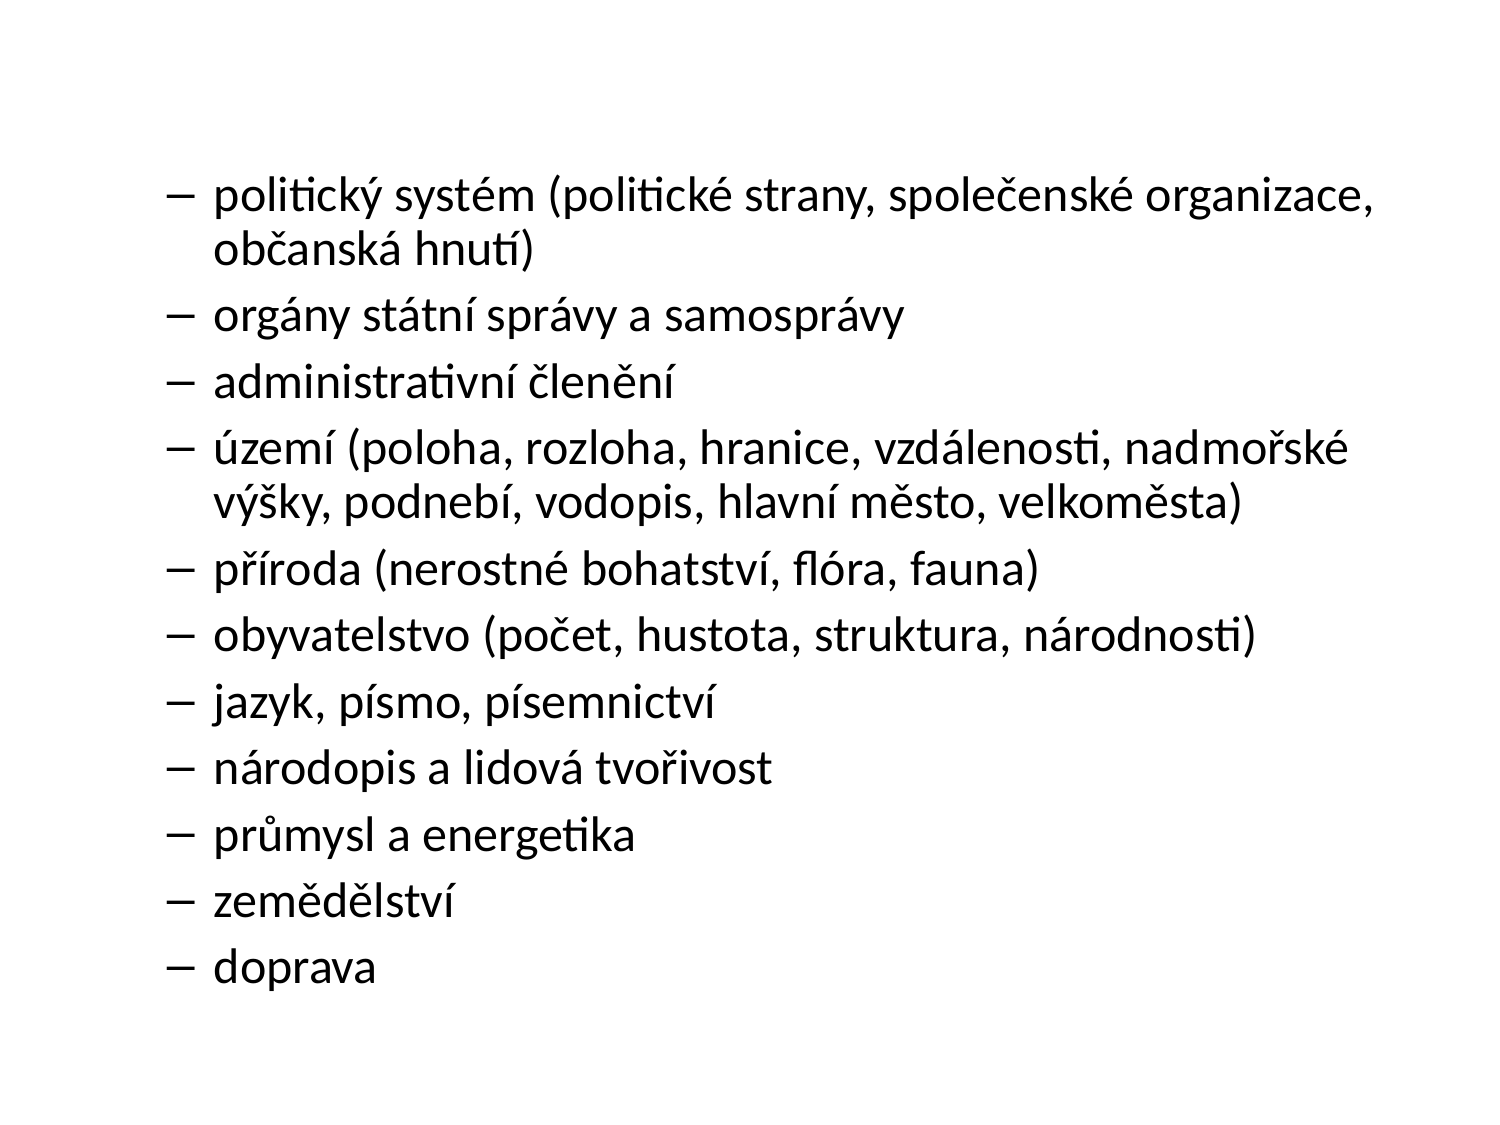

# politický systém (politické strany, společenské organizace, občanská hnutí)
orgány státní správy a samosprávy
administrativní členění
území (poloha, rozloha, hranice, vzdálenosti, nadmořské výšky, podnebí, vodopis, hlavní město, velkoměsta)
příroda (nerostné bohatství, flóra, fauna)
obyvatelstvo (počet, hustota, struktura, národnosti)
jazyk, písmo, písemnictví
národopis a lidová tvořivost
průmysl a energetika
zemědělství
doprava